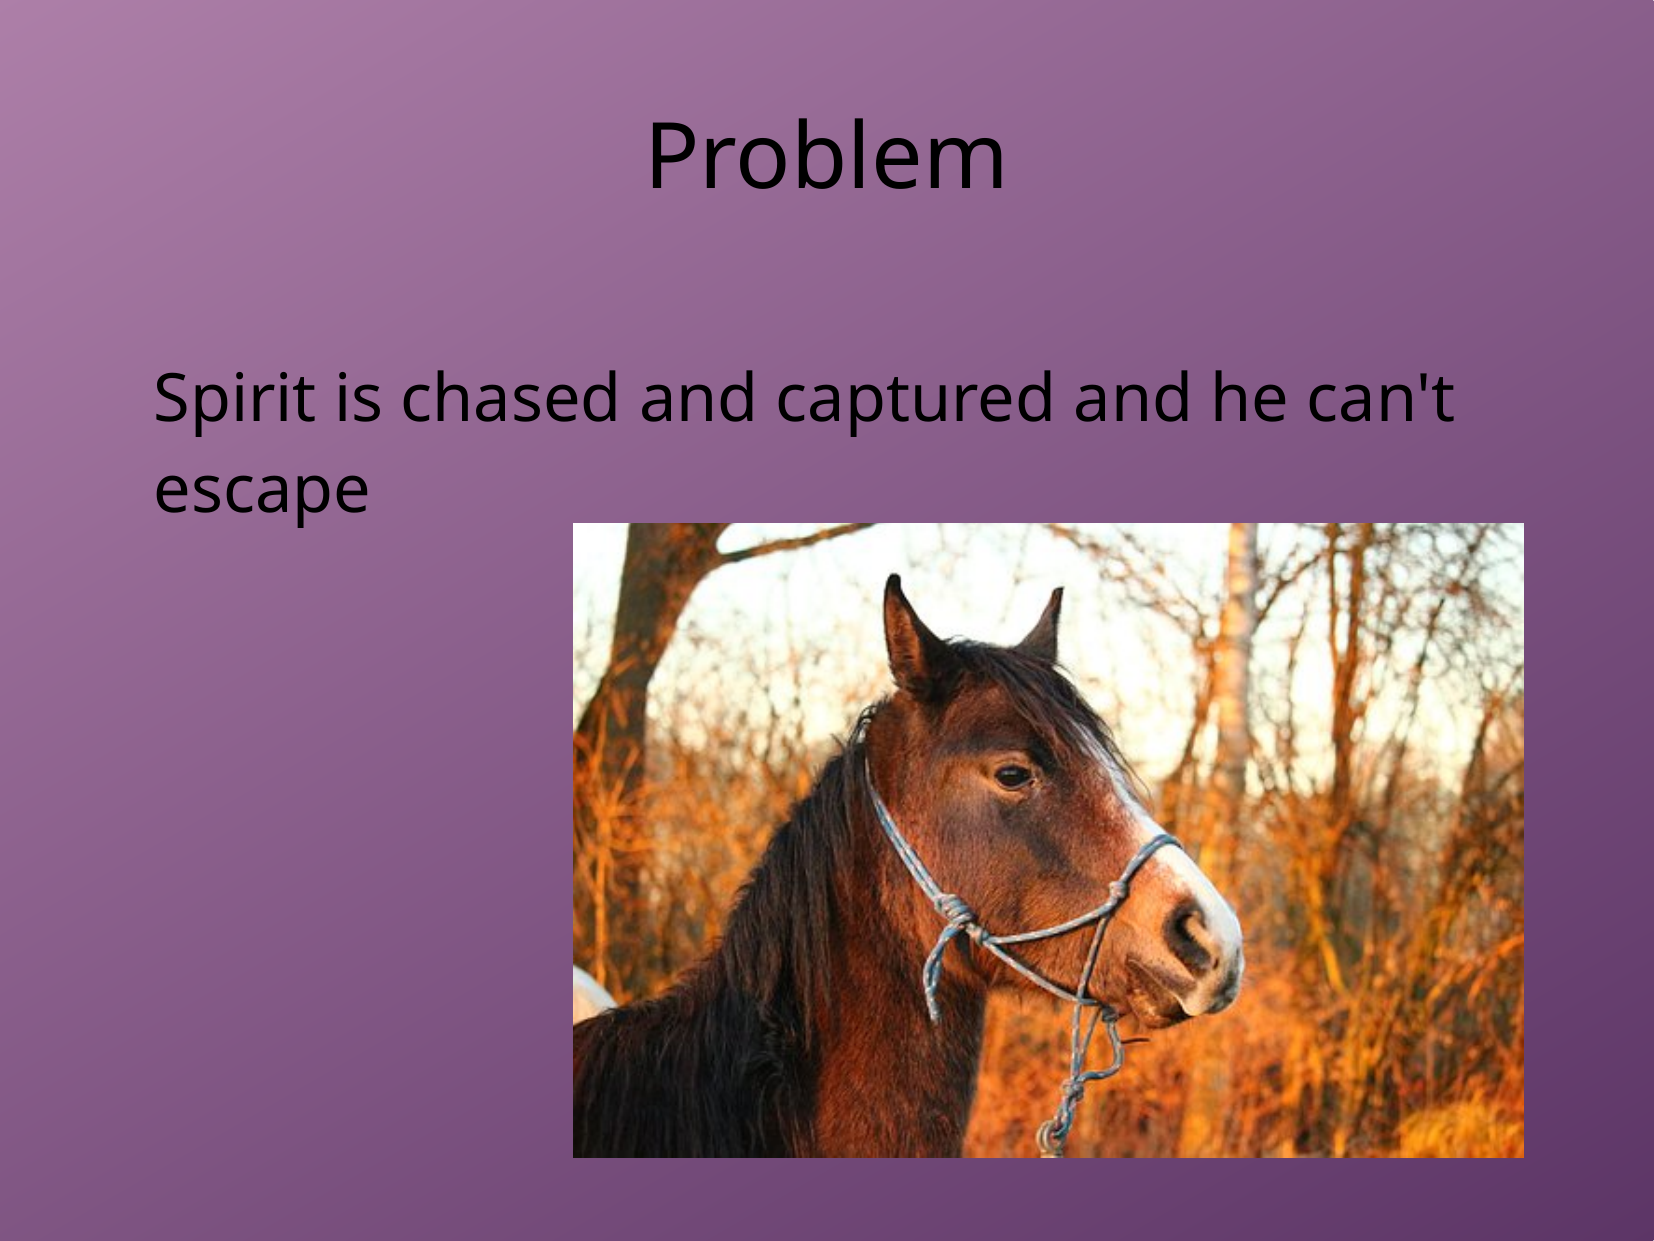

# Problem
Spirit is chased and captured and he can't escape